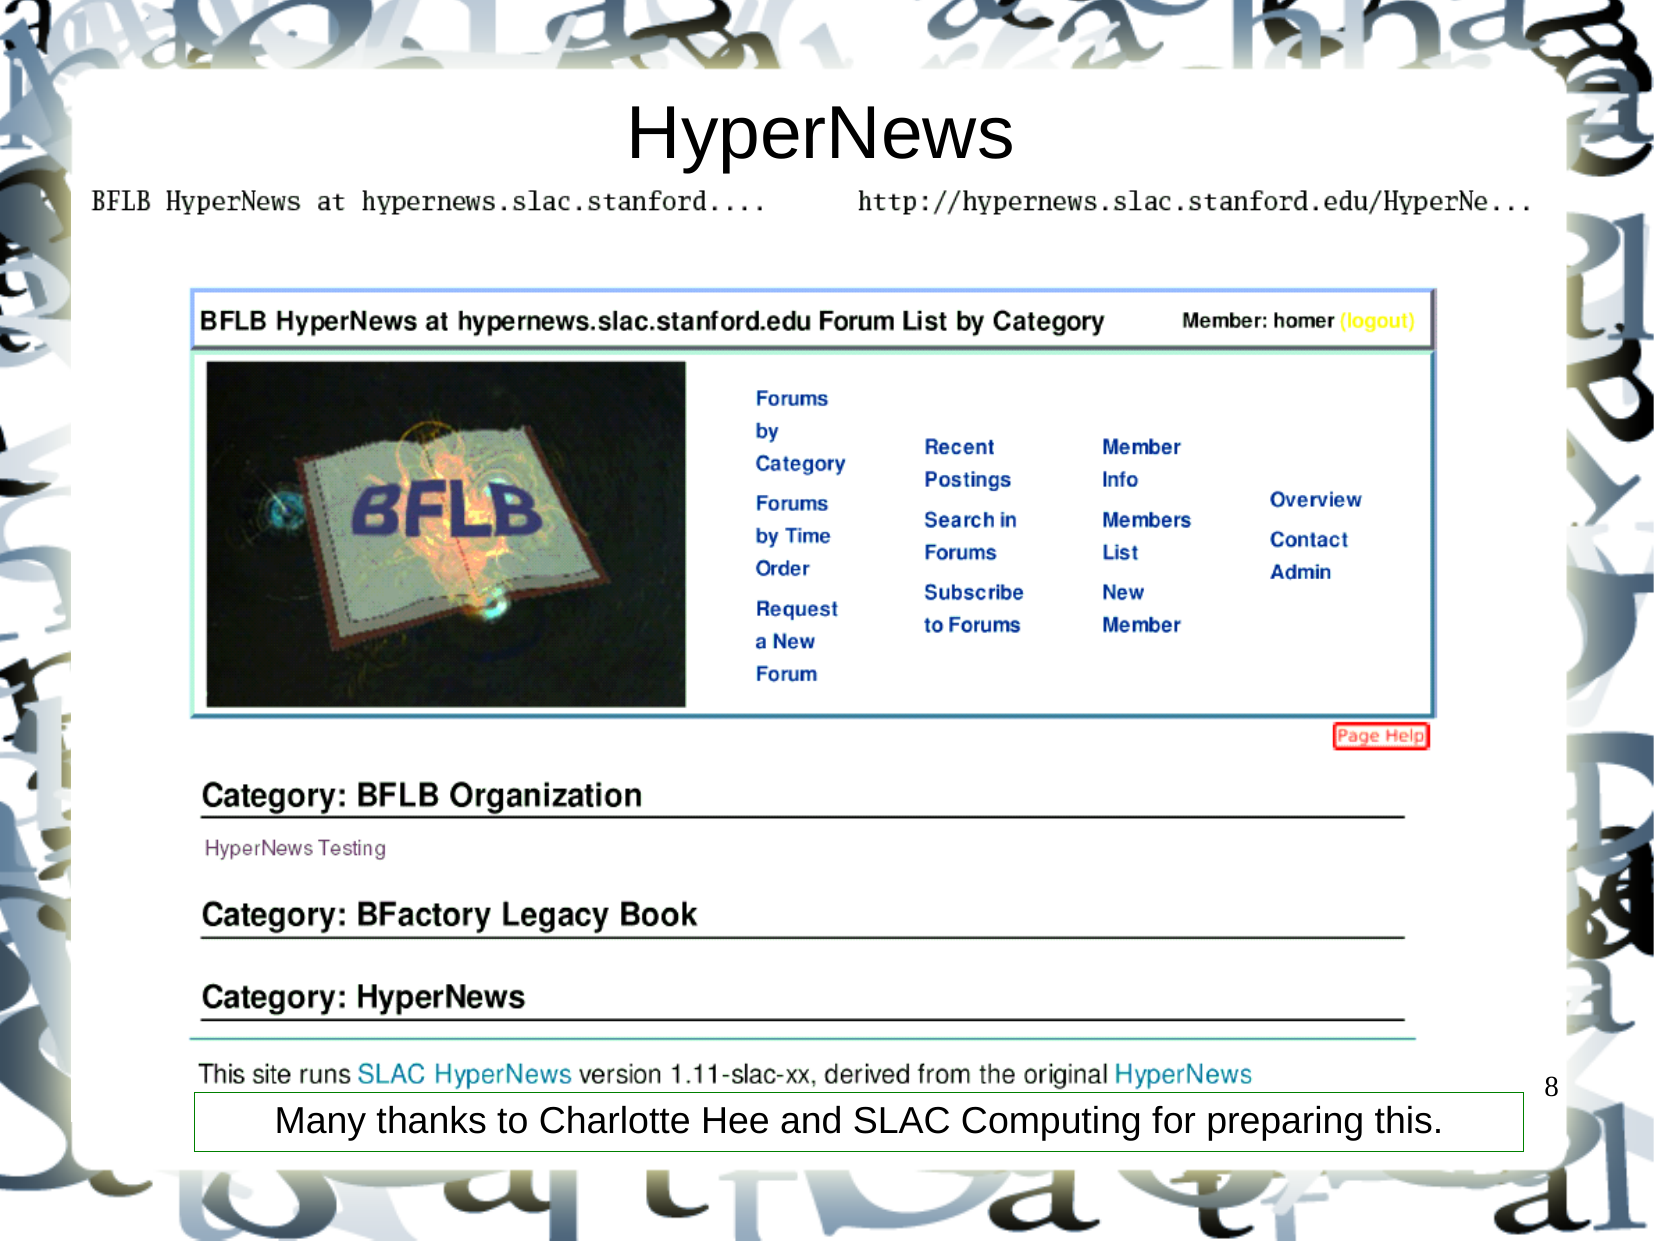

# HyperNews
8
Many thanks to Charlotte Hee and SLAC Computing for preparing this.